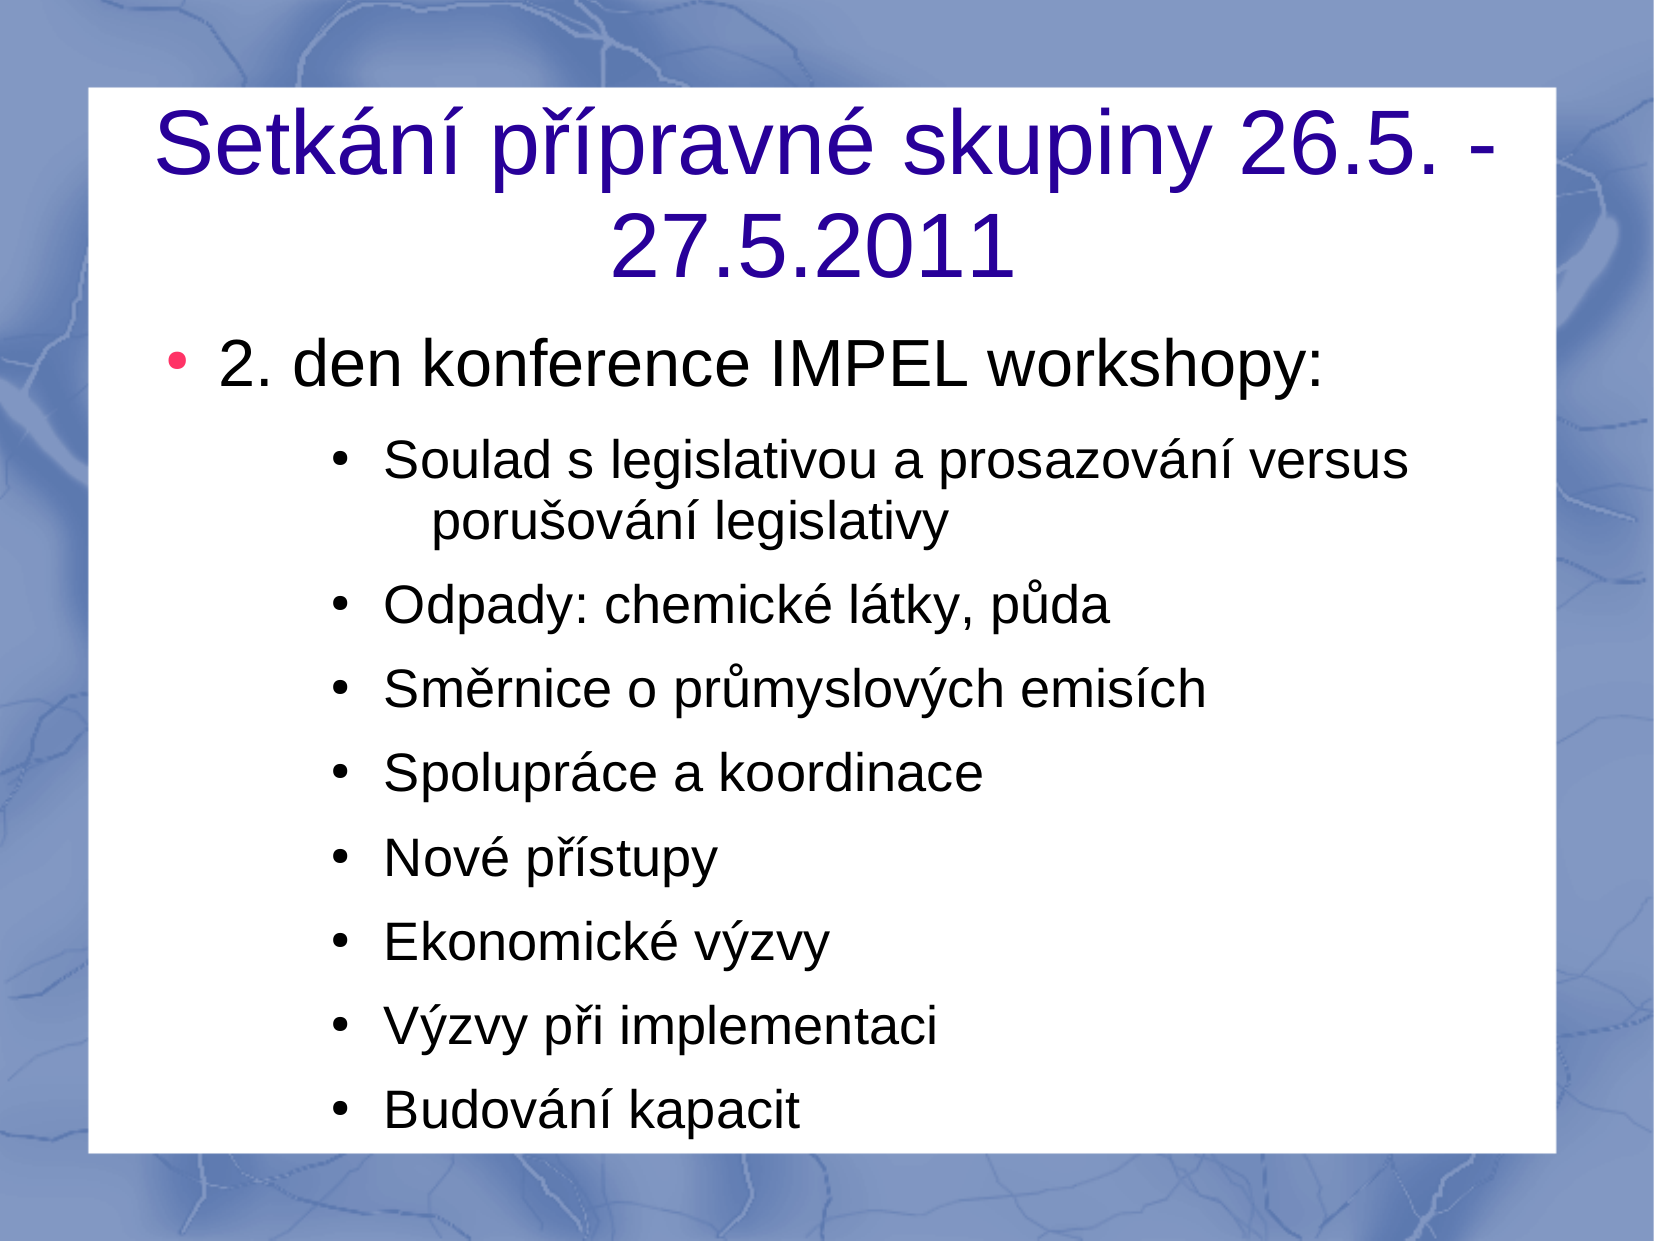

# Setkání přípravné skupiny 26.5. - 27.5.2011
2. den konference IMPEL workshopy:
Soulad s legislativou a prosazování versus porušování legislativy
Odpady: chemické látky, půda
Směrnice o průmyslových emisích
Spolupráce a koordinace
Nové přístupy
Ekonomické výzvy
Výzvy při implementaci
Budování kapacit